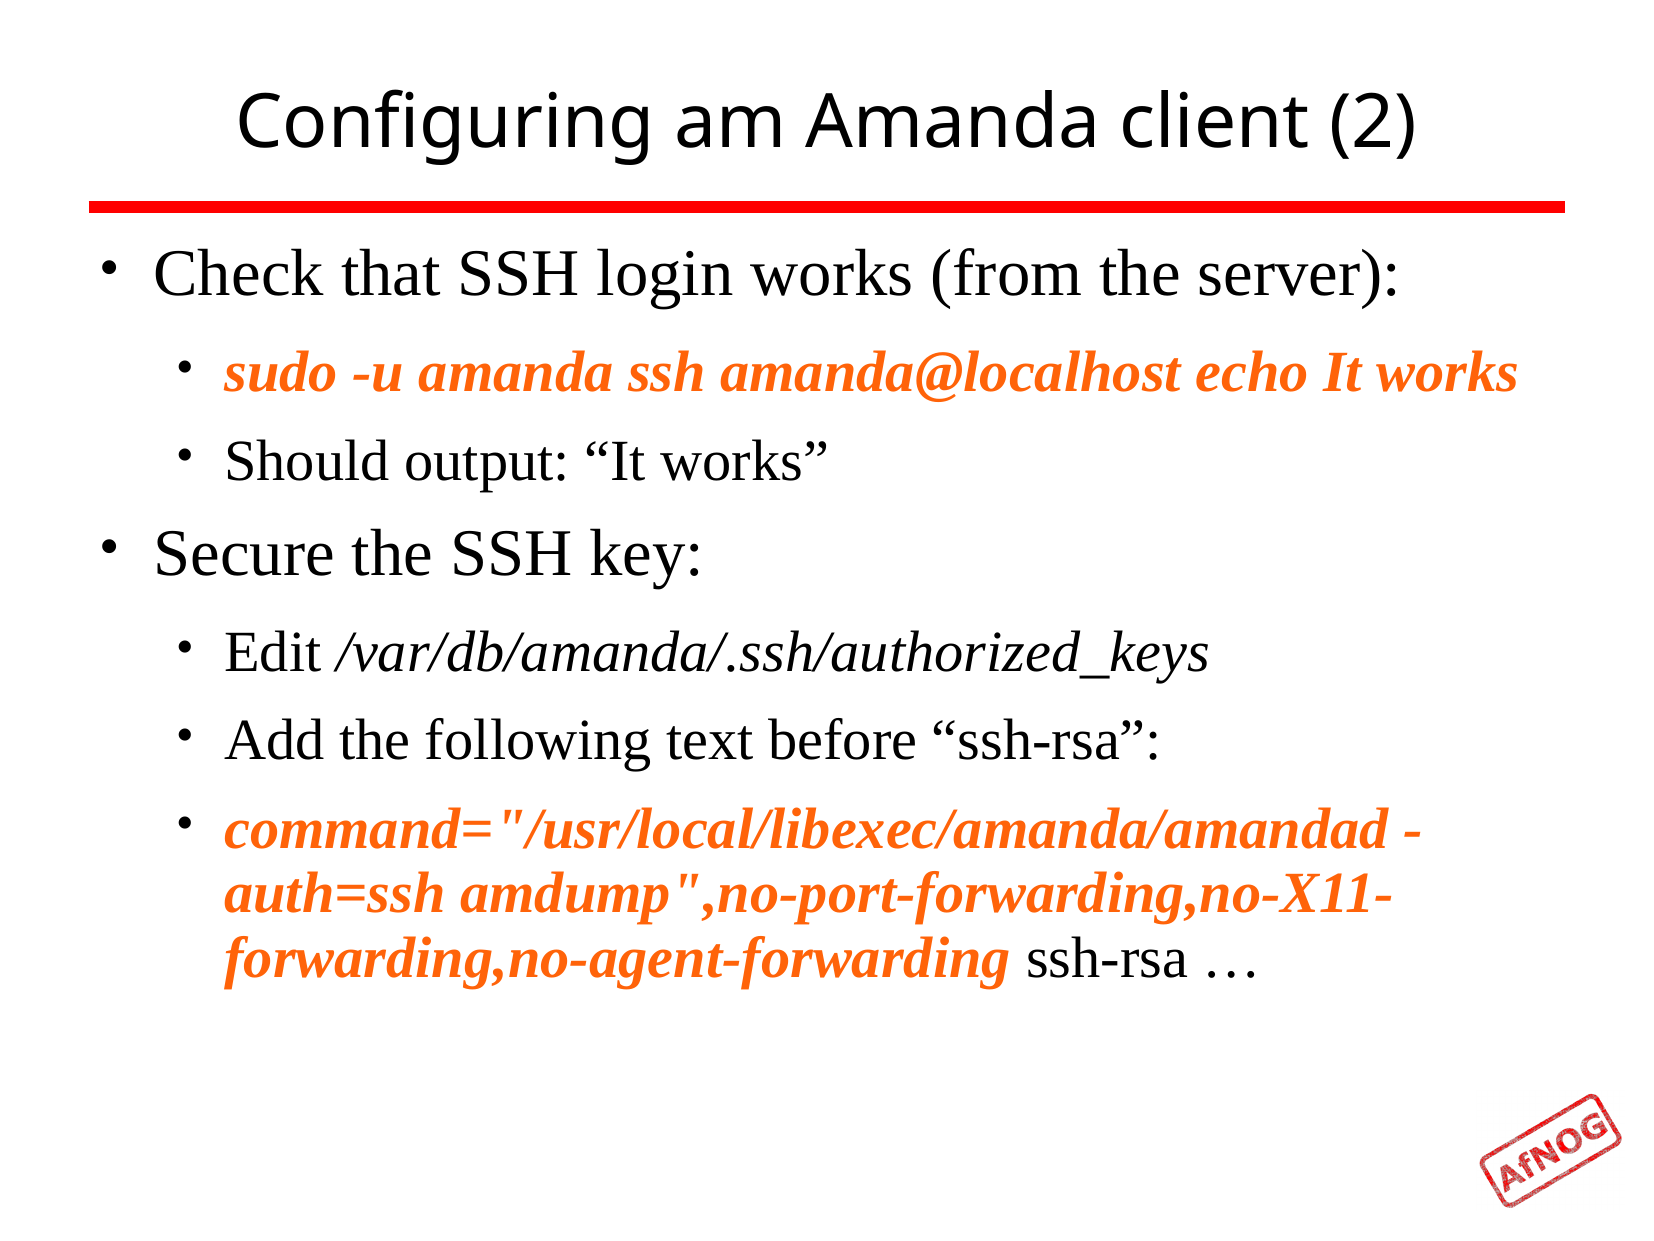

# Configuring am Amanda client (2)
Check that SSH login works (from the server):
sudo -u amanda ssh amanda@localhost echo It works
Should output: “It works”
Secure the SSH key:
Edit /var/db/amanda/.ssh/authorized_keys
Add the following text before “ssh-rsa”:
command="/usr/local/libexec/amanda/amandad -auth=ssh amdump",no-port-forwarding,no-X11-forwarding,no-agent-forwarding ssh-rsa …